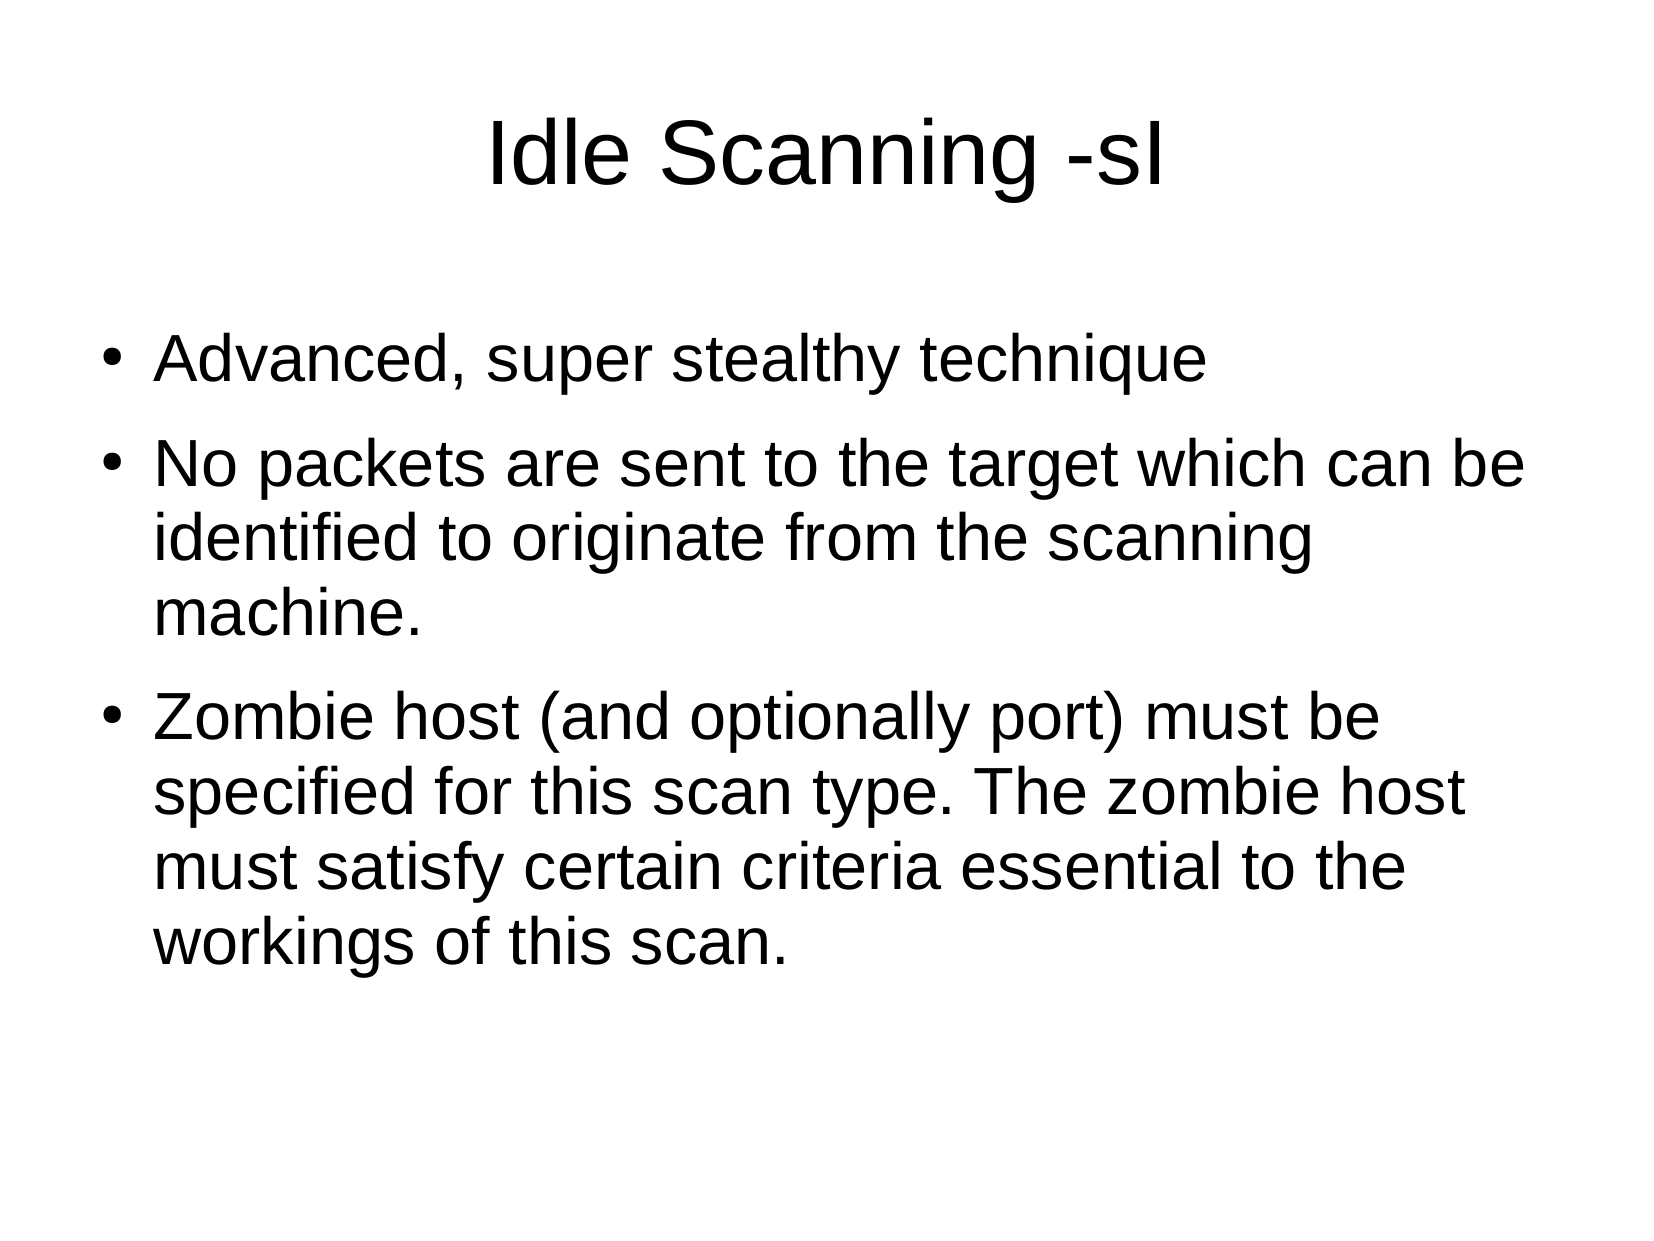

# Idle Scanning -sI
Advanced, super stealthy technique
No packets are sent to the target which can be identified to originate from the scanning machine.
Zombie host (and optionally port) must be specified for this scan type. The zombie host must satisfy certain criteria essential to the workings of this scan.